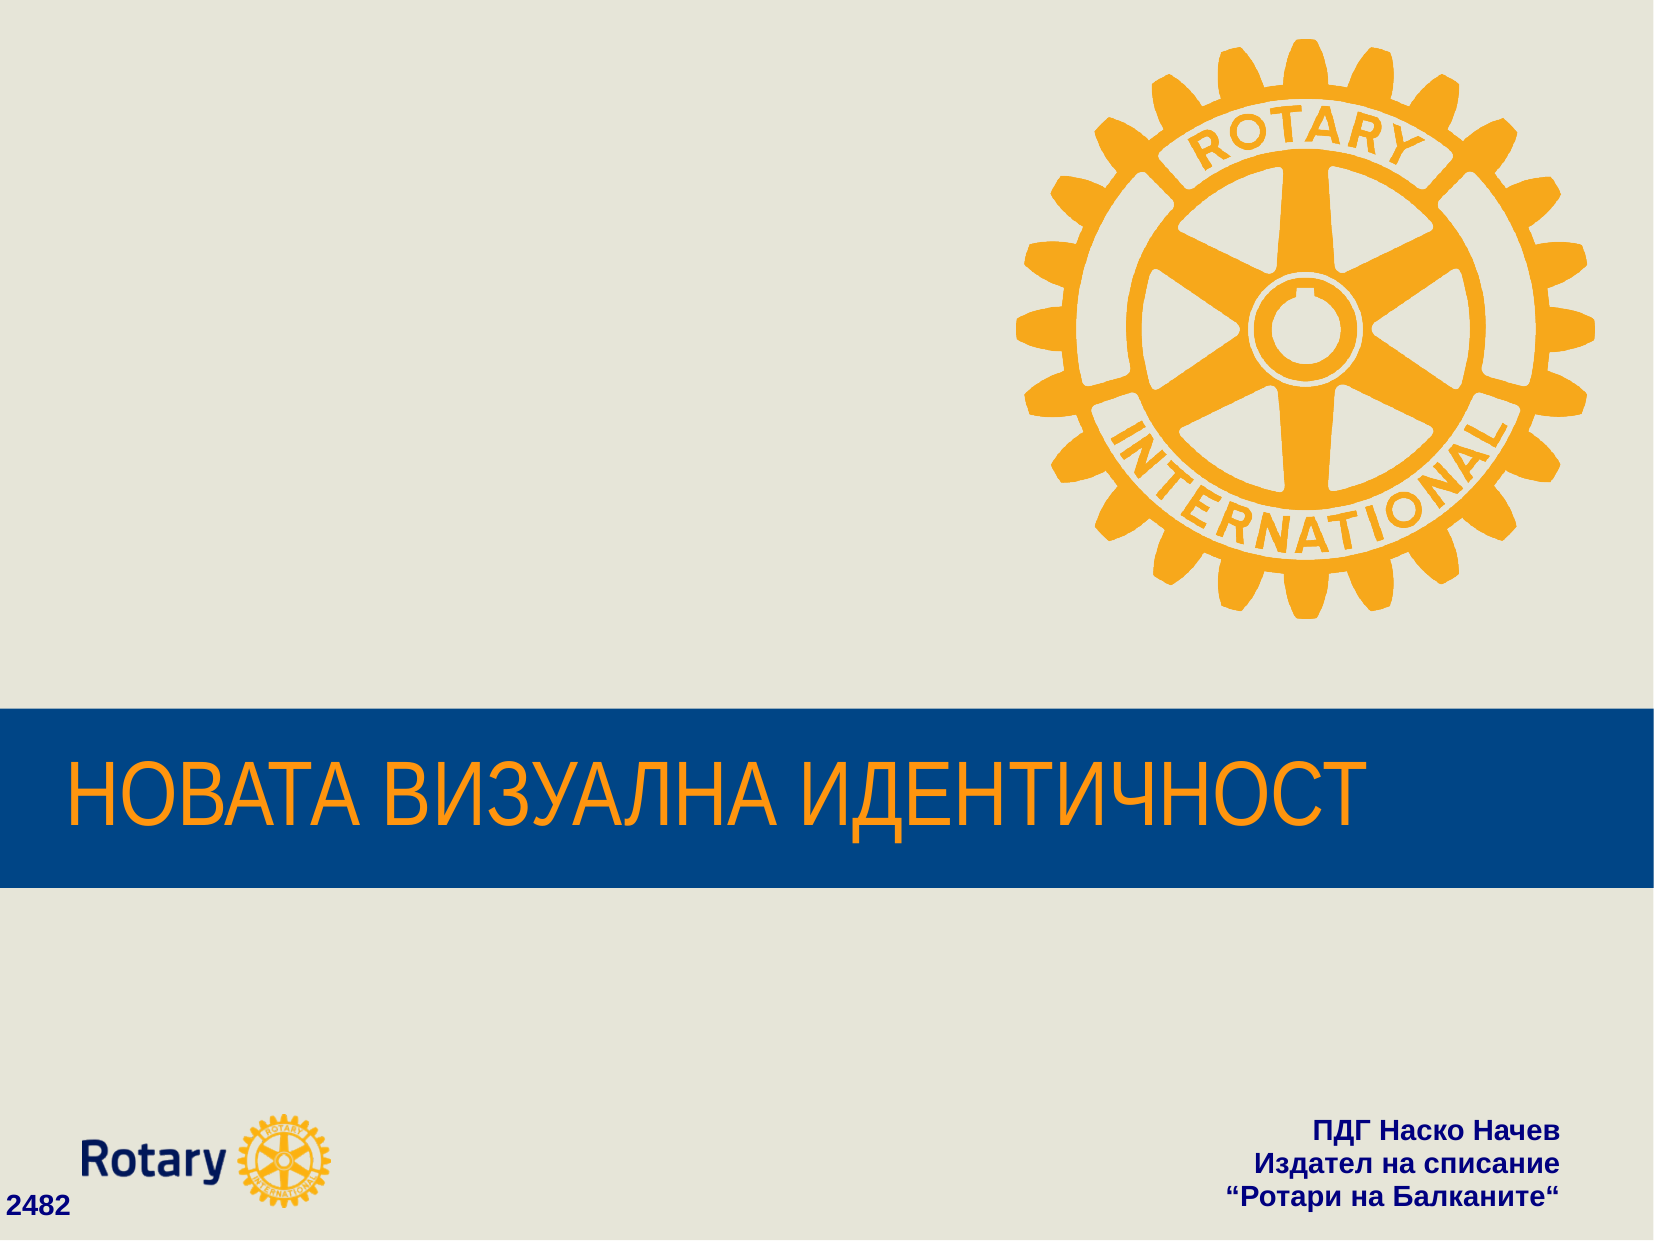

НОВАТА ВИЗУАЛНА ИДЕНТИЧНОСТ
ПДГ Наско Начев
Издател на списание “Ротари на Балканите“